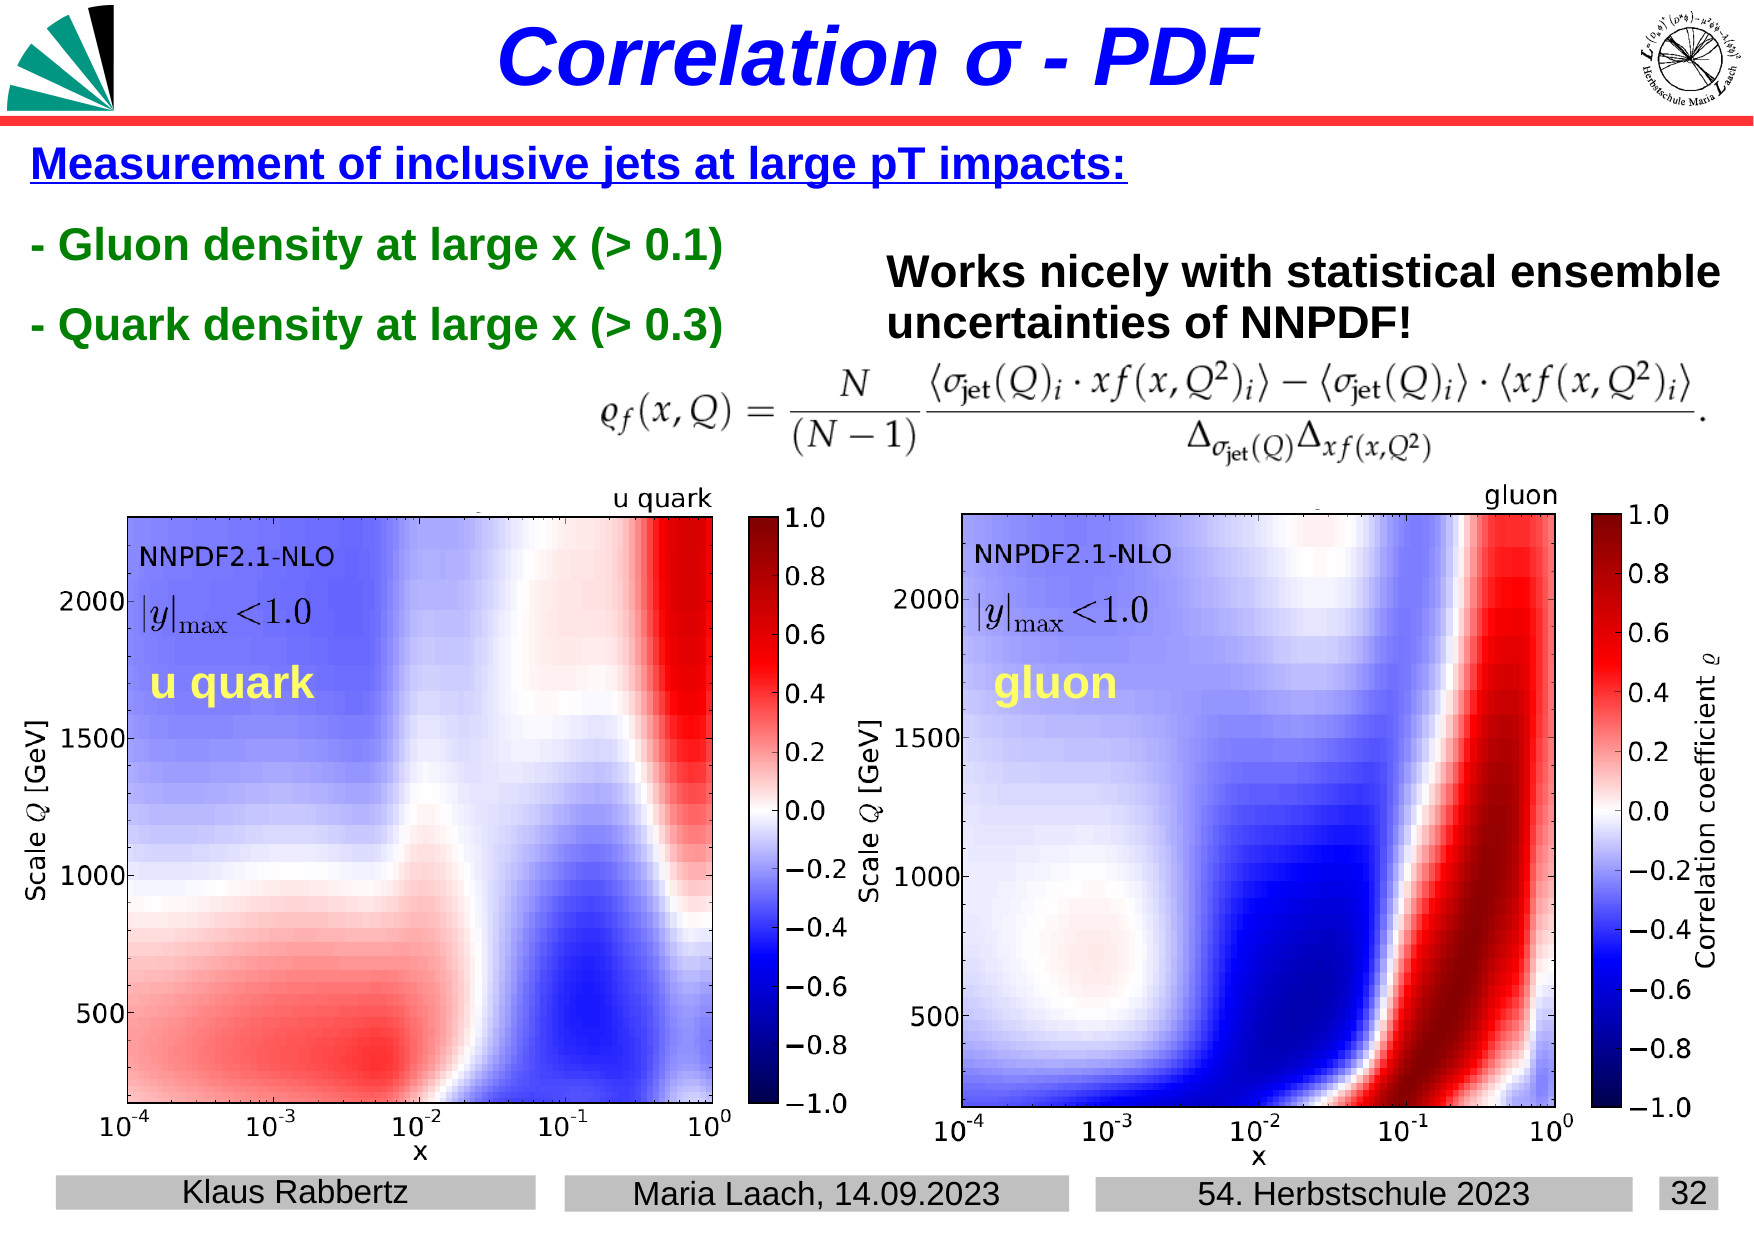

# Correlation σ - PDF
Measurement of inclusive jets at large pT impacts:
- Gluon density at large x (> 0.1)
- Quark density at large x (> 0.3)
Works nicely with statistical ensemble
uncertainties of NNPDF!
u quark
gluon